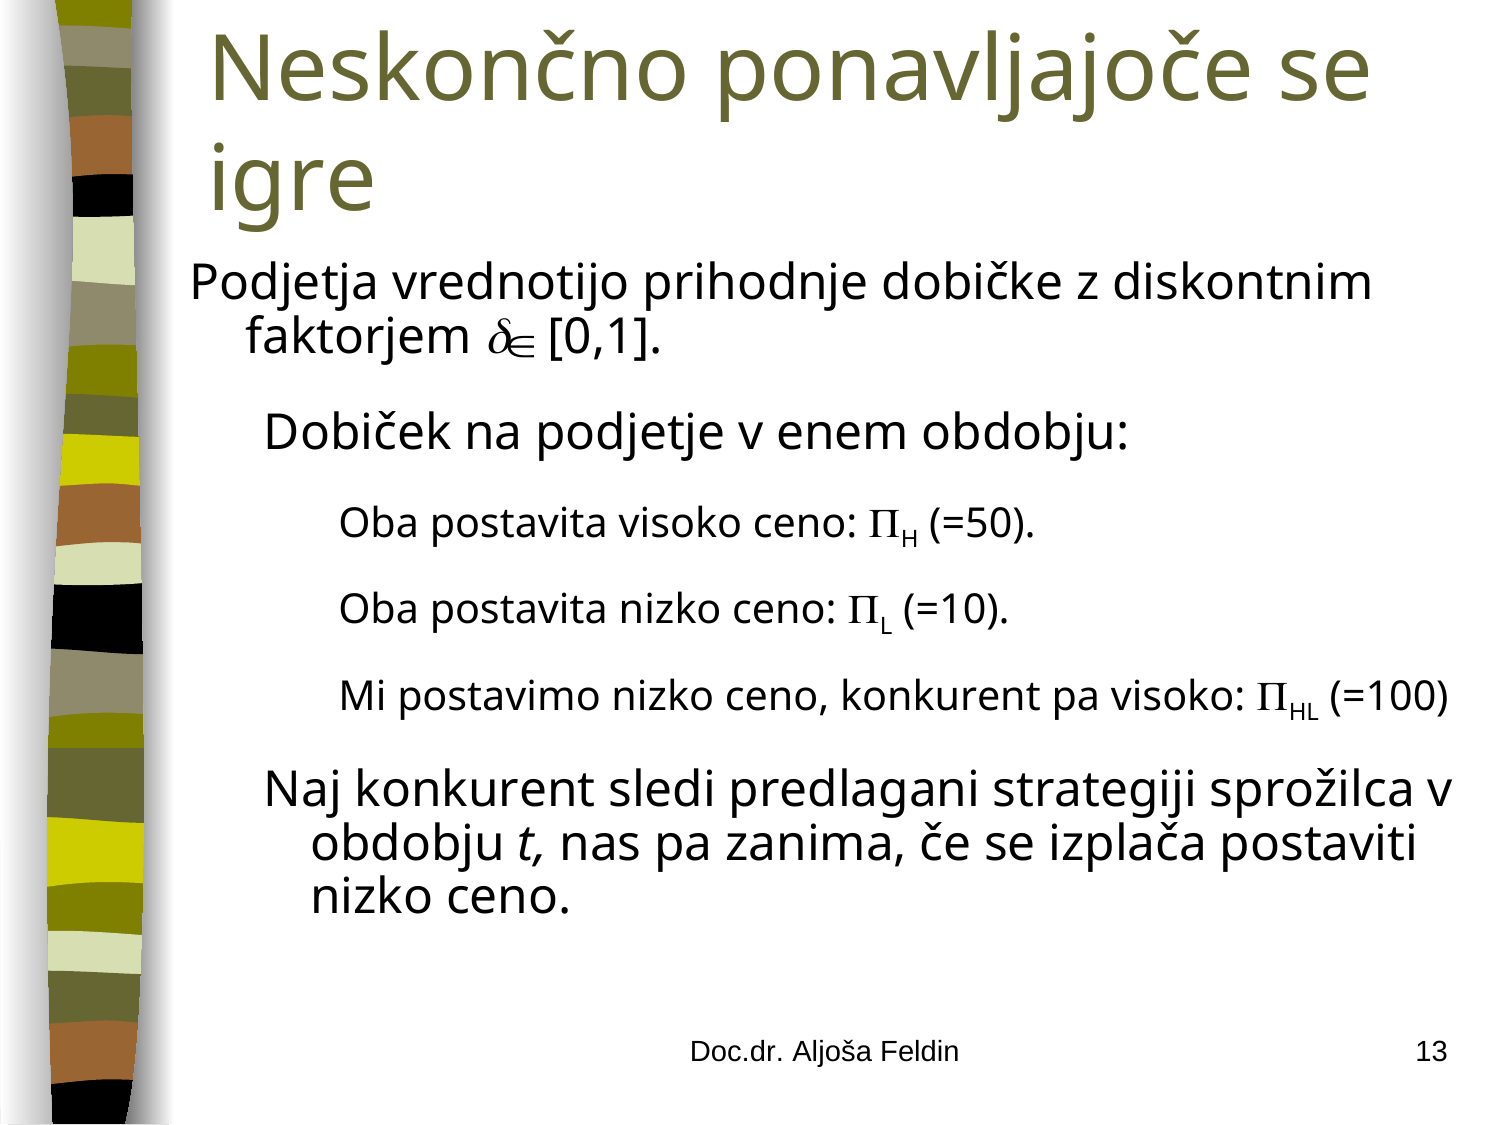

Neskončno ponavljajoče se igre
# Podjetja vrednotijo prihodnje dobičke z diskontnim faktorjem  [0,1].
Dobiček na podjetje v enem obdobju:
Oba postavita visoko ceno: H (=50).
Oba postavita nizko ceno: L (=10).
Mi postavimo nizko ceno, konkurent pa visoko: HL (=100)
Naj konkurent sledi predlagani strategiji sprožilca v obdobju t, nas pa zanima, če se izplača postaviti nizko ceno.
Doc.dr. Aljoša Feldin